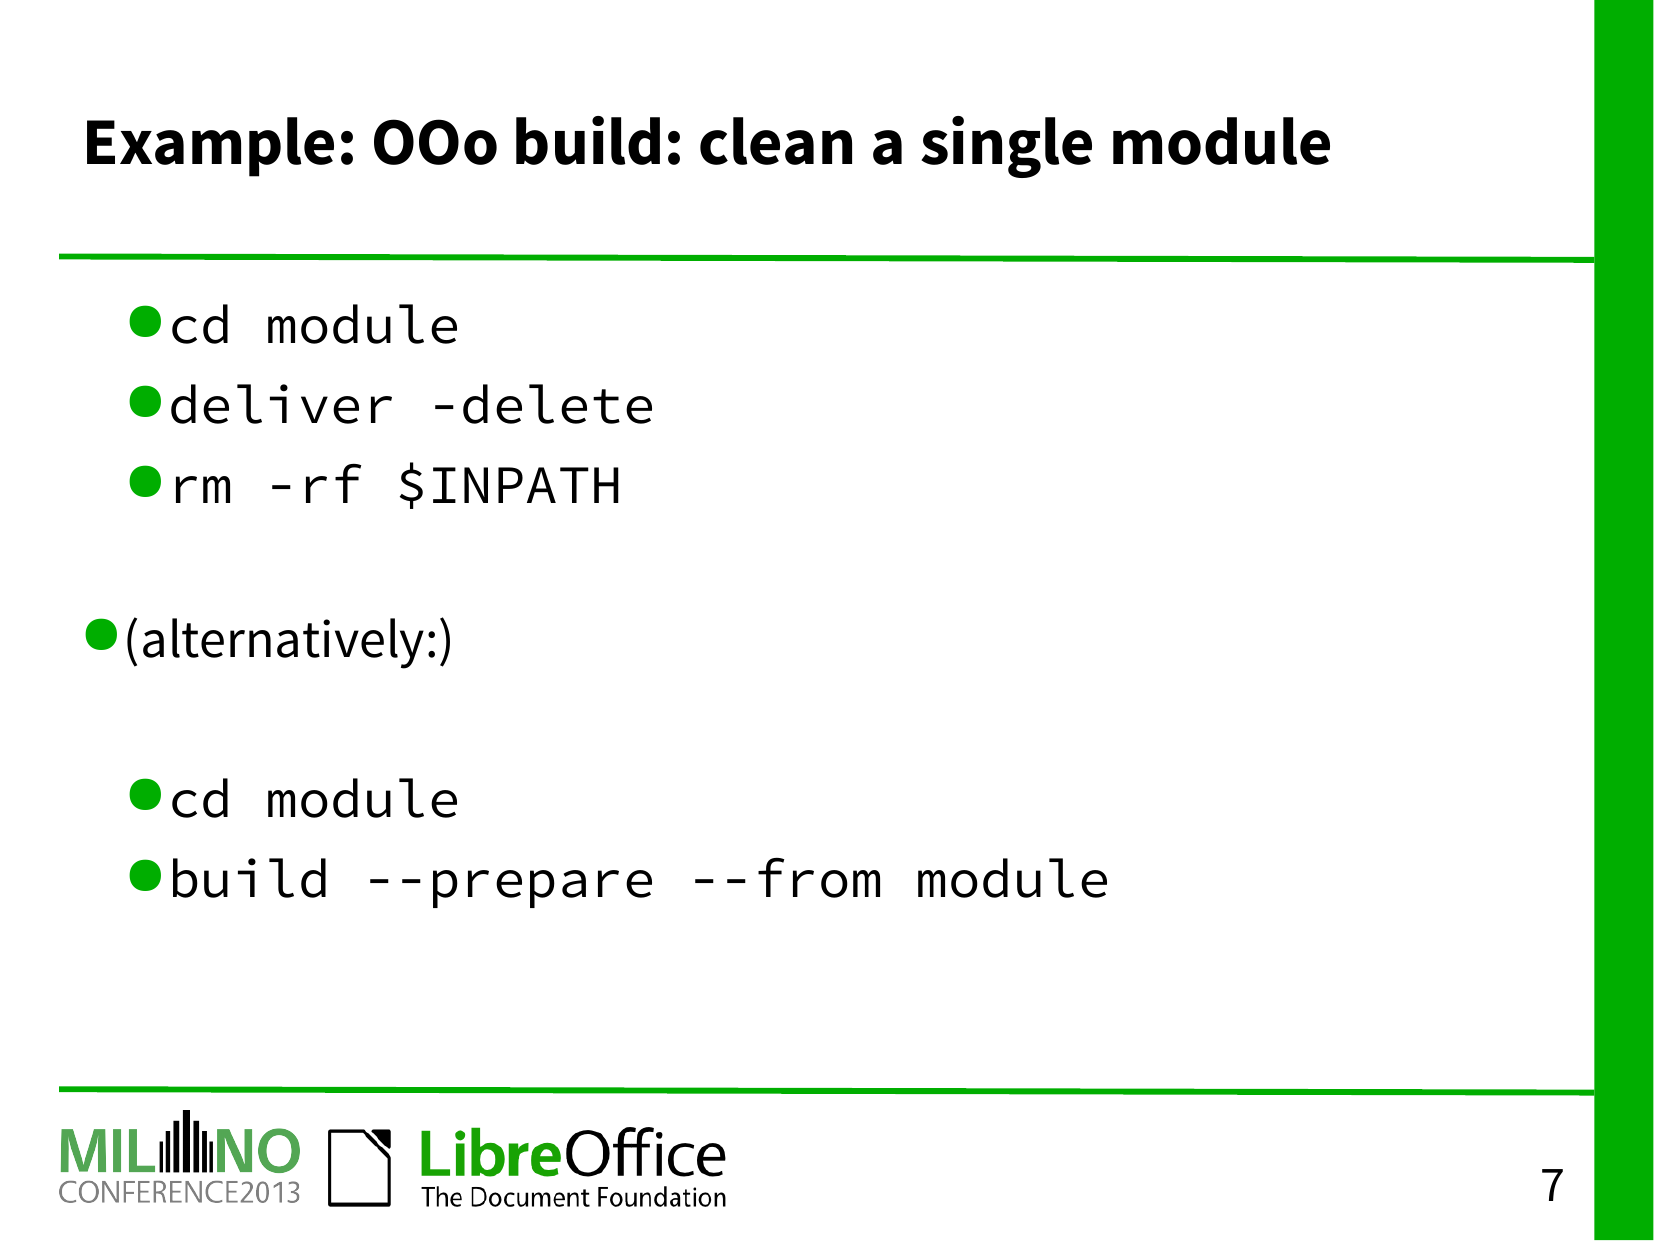

# Example: OOo build: clean a single module
cd module
deliver -delete
rm -rf $INPATH
(alternatively:)
cd module
build --prepare --from module
7